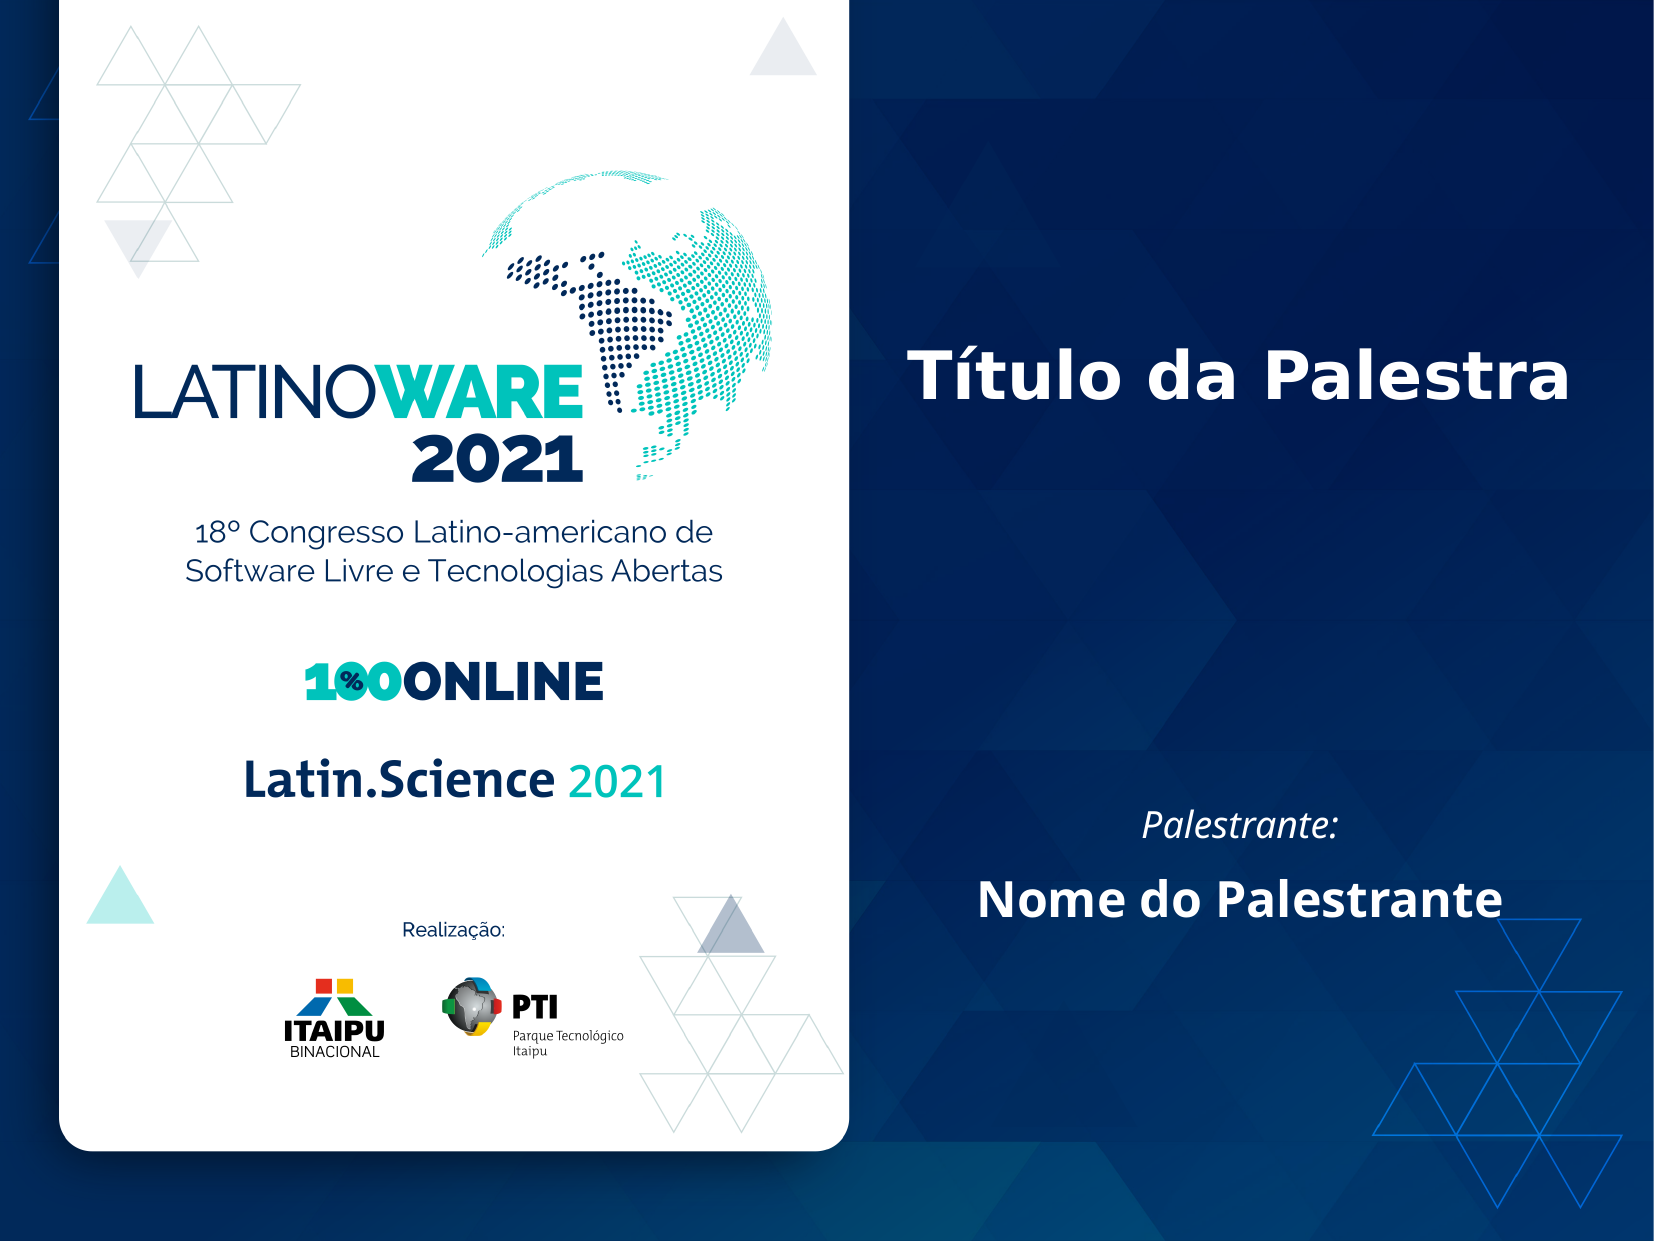

Título da Palestra
Palestrante:
Nome do Palestrante